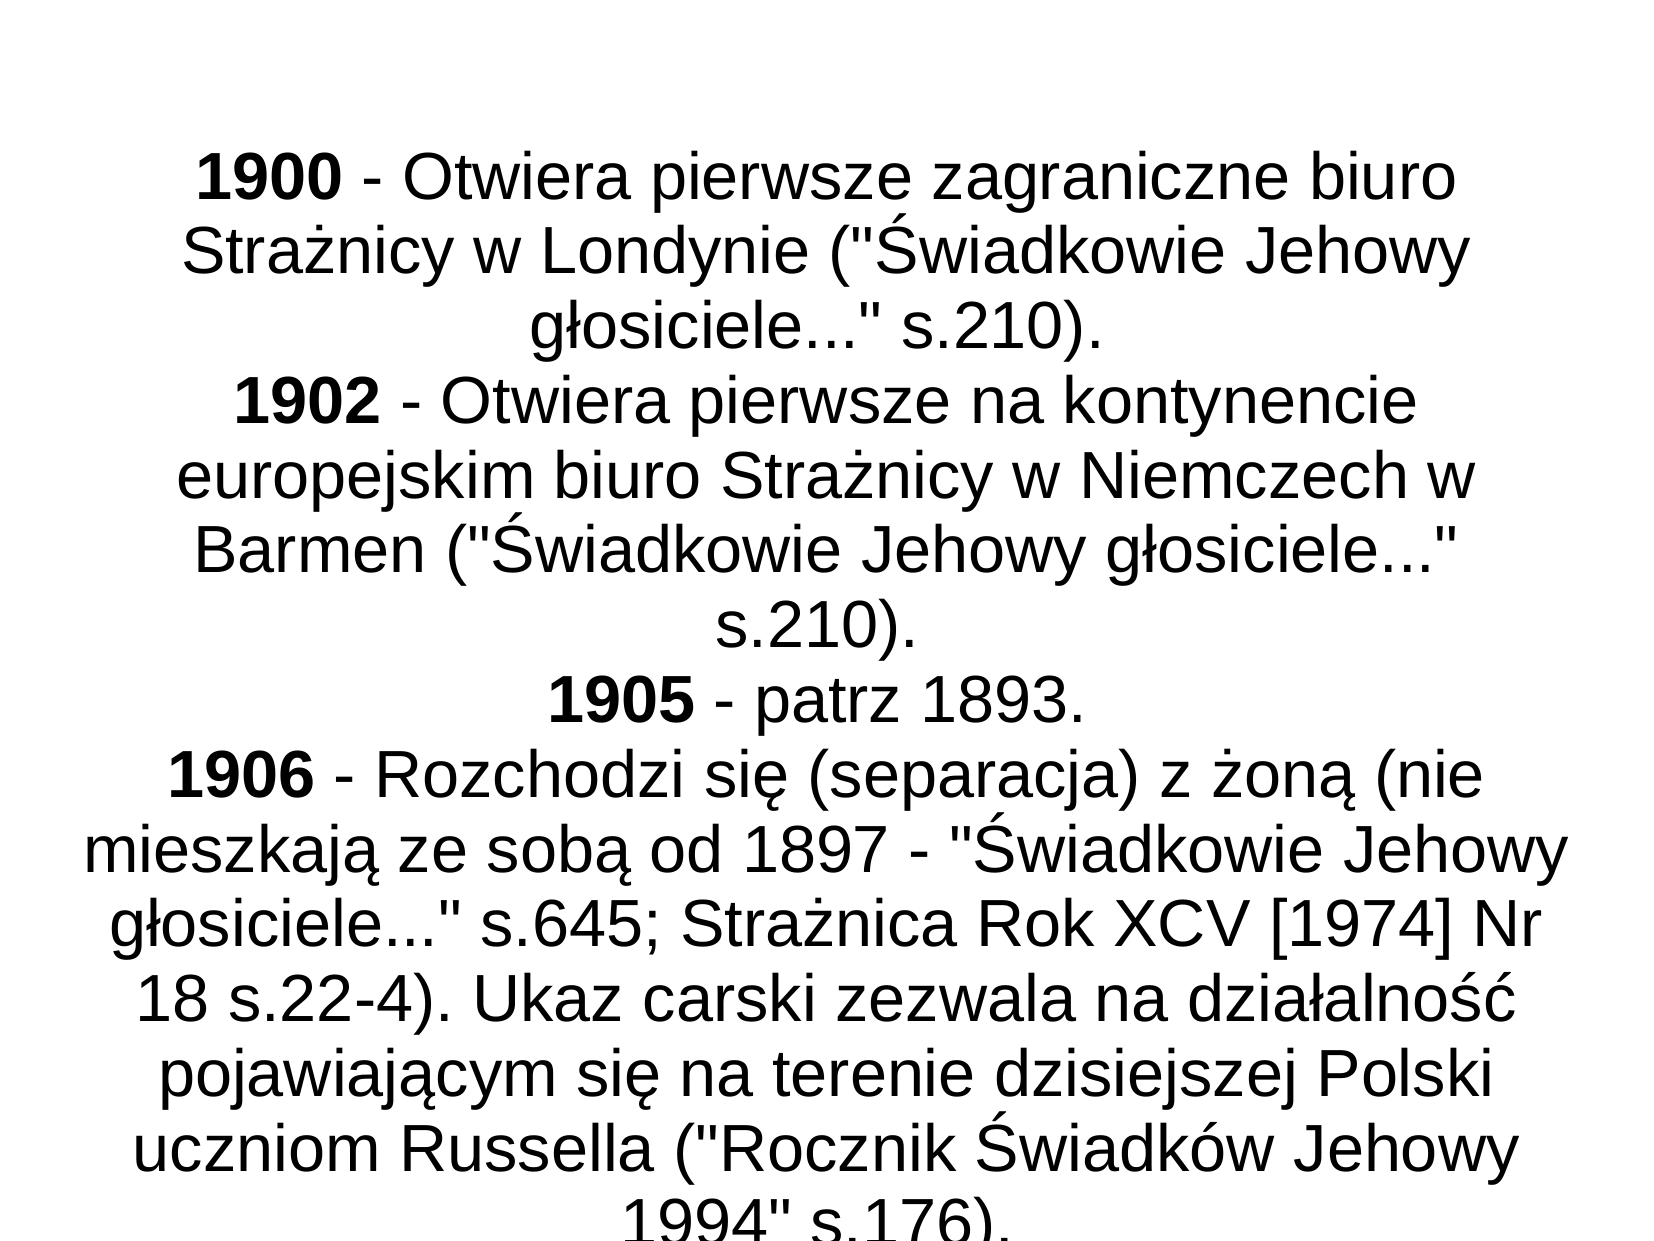

#
1900 - Otwiera pierwsze zagraniczne biuro Strażnicy w Londynie ("Świadkowie Jehowy głosiciele..." s.210).
1902 - Otwiera pierwsze na kontynencie europejskim biuro Strażnicy w Niemczech w Barmen ("Świadkowie Jehowy głosiciele..." s.210).
1905 - patrz 1893.
1906 - Rozchodzi się (separacja) z żoną (nie mieszkają ze sobą od 1897 - "Świadkowie Jehowy głosiciele..." s.645; Strażnica Rok XCV [1974] Nr 18 s.22-4). Ukaz carski zezwala na działalność pojawiającym się na terenie dzisiejszej Polski uczniom Russella ("Rocznik Świadków Jehowy 1994" s.176).